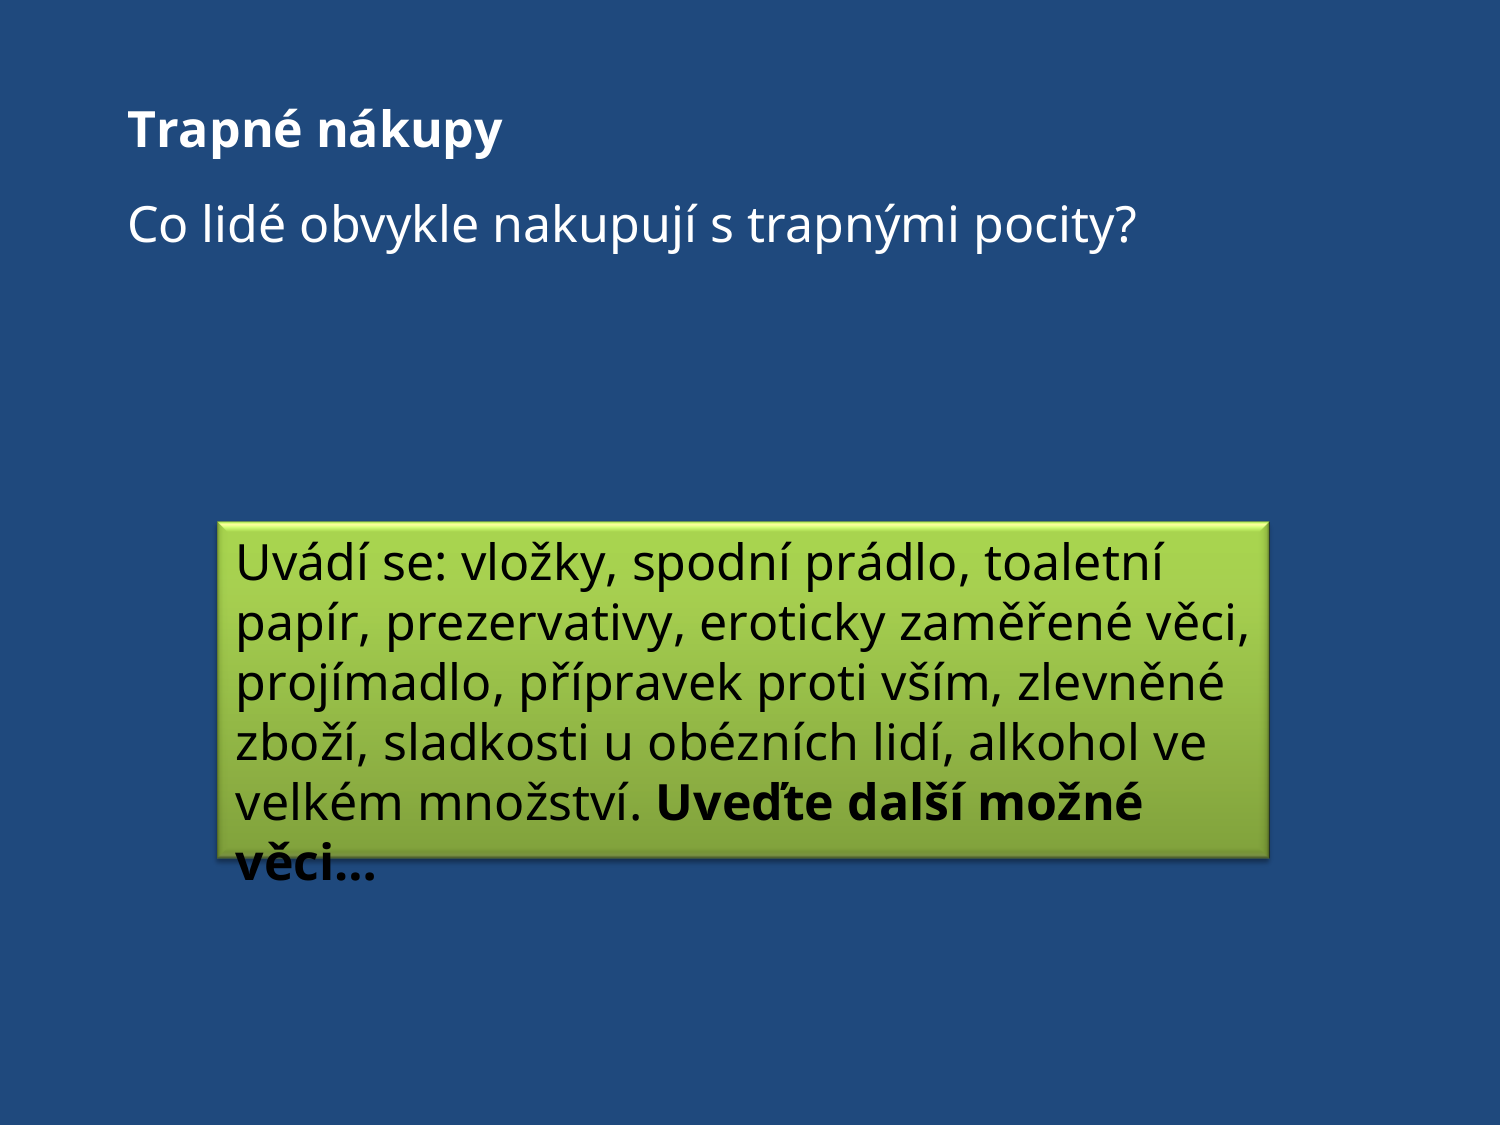

# Trapné nákupy Co lidé obvykle nakupují s trapnými pocity?
Uvádí se: vložky, spodní prádlo, toaletní papír, prezervativy, eroticky zaměřené věci, projímadlo, přípravek proti vším, zlevněné zboží, sladkosti u obézních lidí, alkohol ve velkém množství. Uveďte další možné věci…